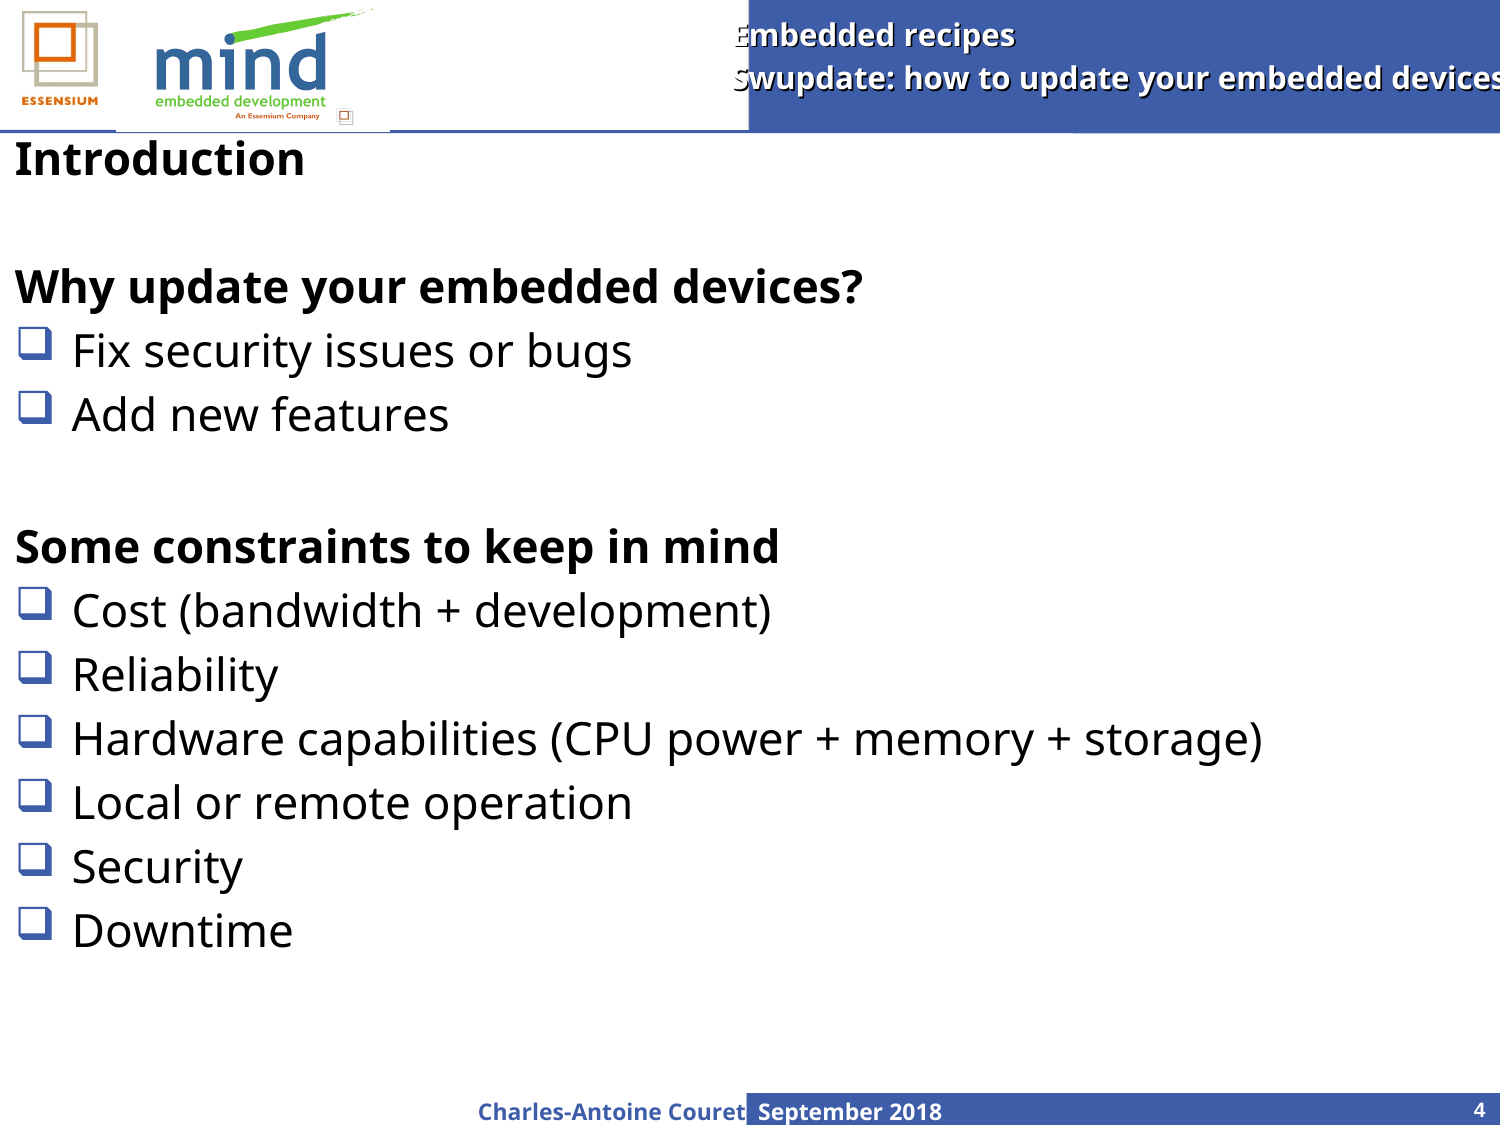

Embedded recipes
Swupdate: how to update your embedded devices?
# Introduction
Why update your embedded devices?
Fix security issues or bugs
Add new features
Some constraints to keep in mind
Cost (bandwidth + development)
Reliability
Hardware capabilities (CPU power + memory + storage)
Local or remote operation
Security
Downtime
Charles-Antoine Couret September 2018